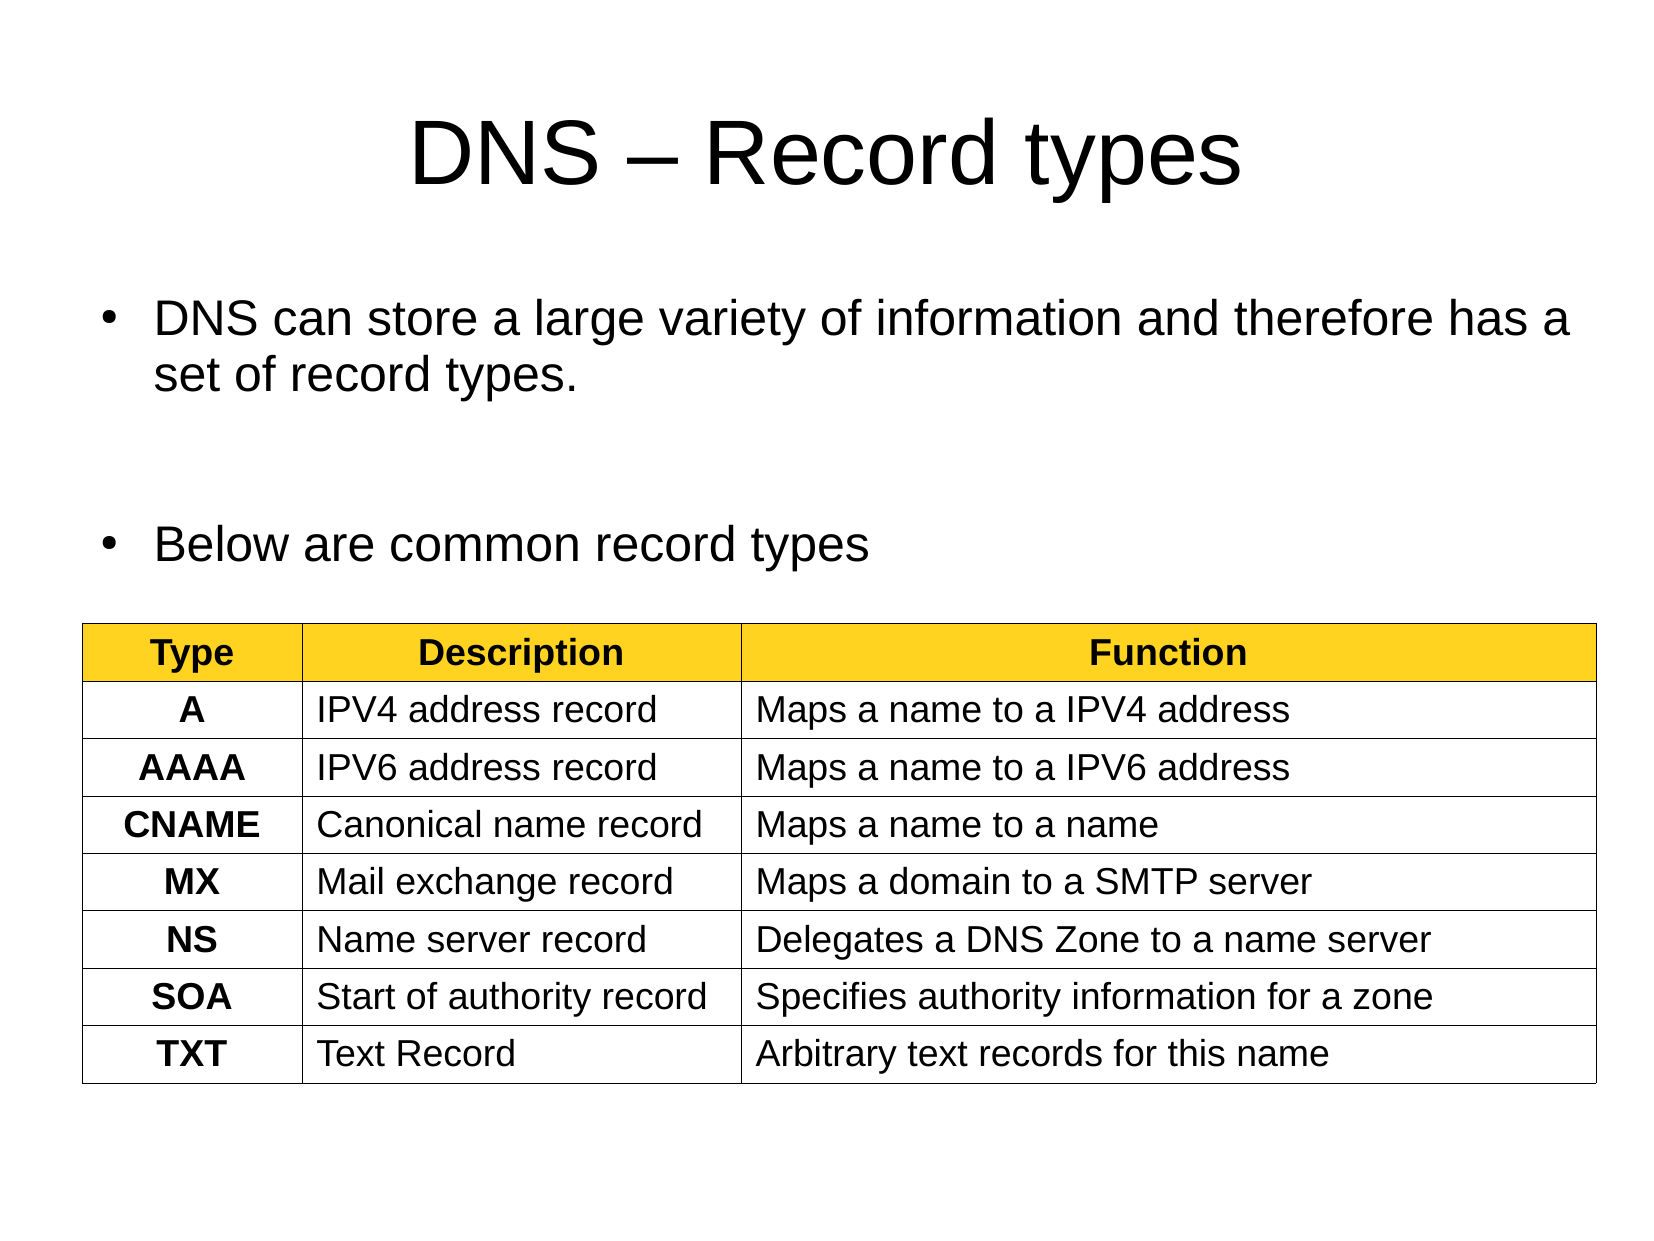

# DNS – Record types
DNS can store a large variety of information and therefore has a set of record types.
Below are common record types
| Type | Description | Function |
| --- | --- | --- |
| A | IPV4 address record | Maps a name to a IPV4 address |
| AAAA | IPV6 address record | Maps a name to a IPV6 address |
| CNAME | Canonical name record | Maps a name to a name |
| MX | Mail exchange record | Maps a domain to a SMTP server |
| NS | Name server record | Delegates a DNS Zone to a name server |
| SOA | Start of authority record | Specifies authority information for a zone |
| TXT | Text Record | Arbitrary text records for this name |